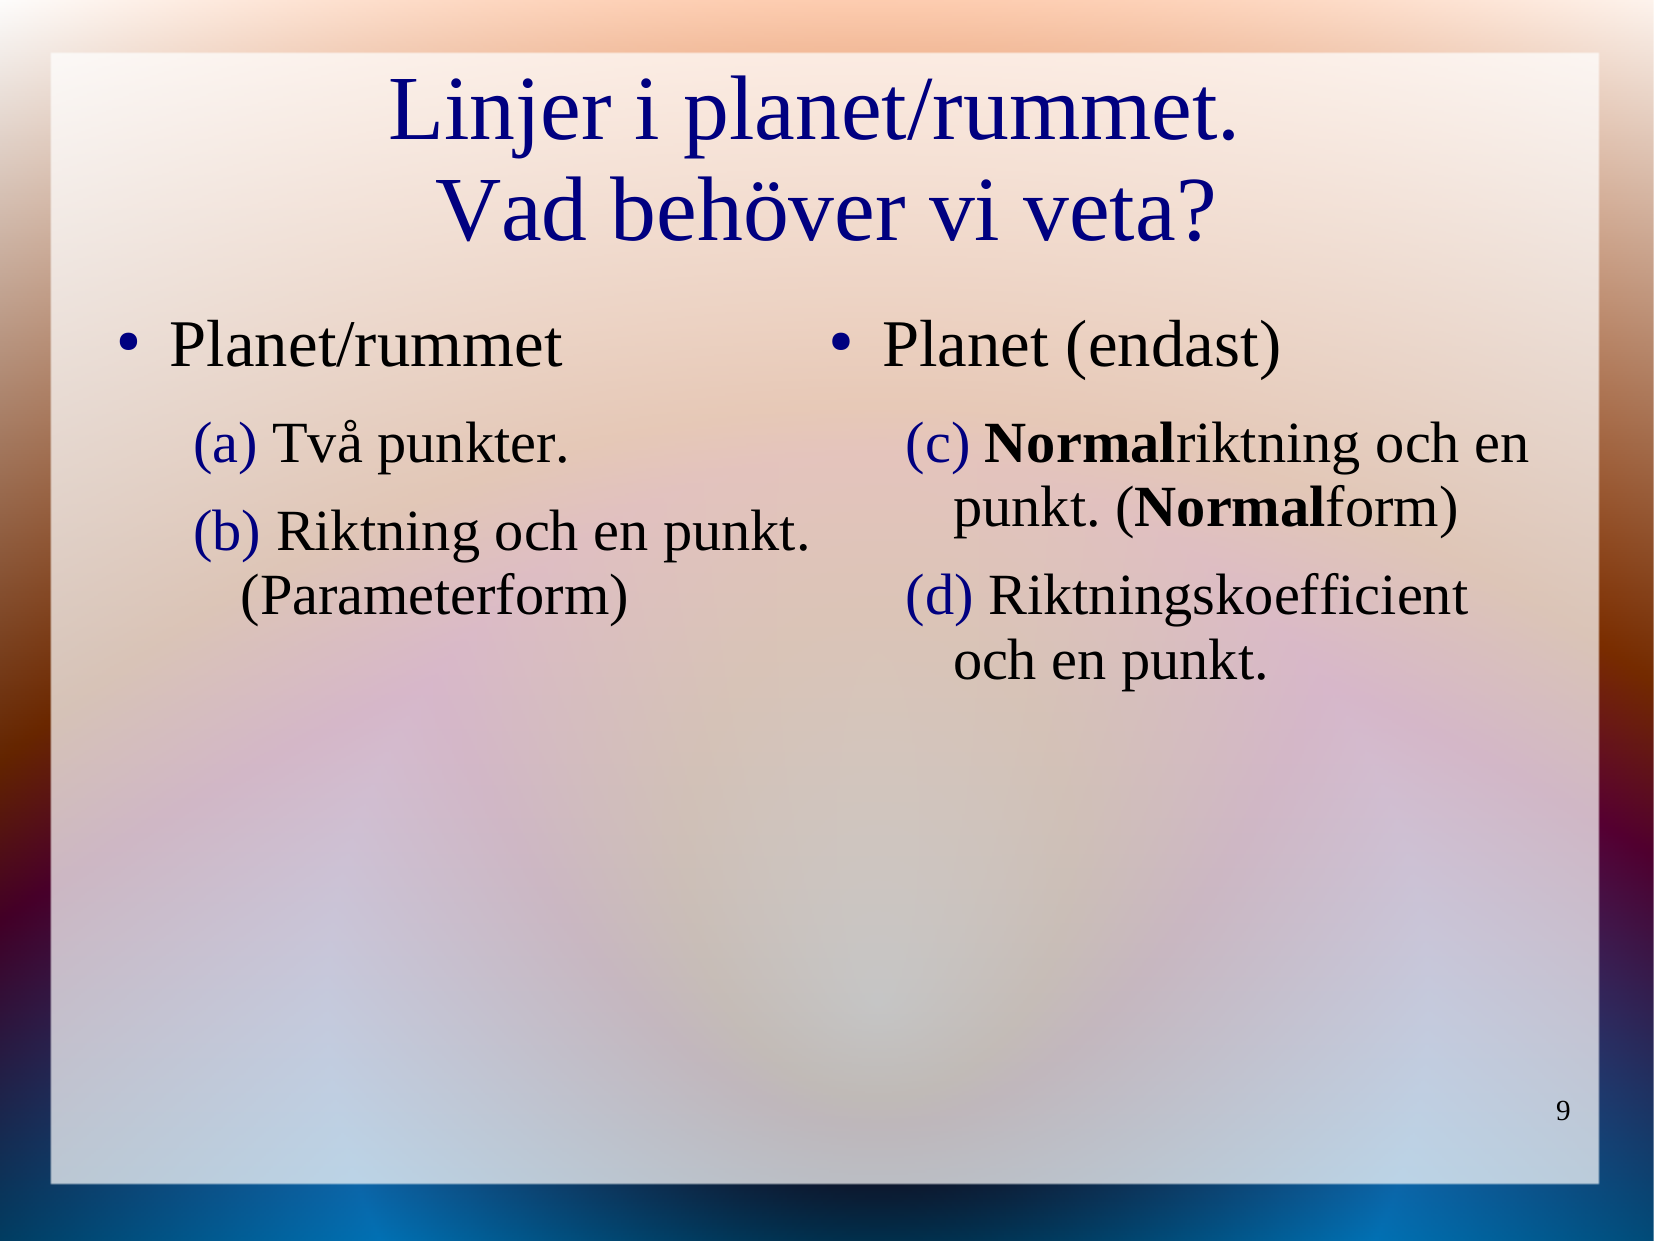

# Linjer i planet/rummet. Vad behöver vi veta?
Planet/rummet
 Två punkter.
 Riktning och en punkt. (Parameterform)
Planet (endast)
 Normalriktning och en punkt. (Normalform)
 Riktningskoefficient och en punkt.
9